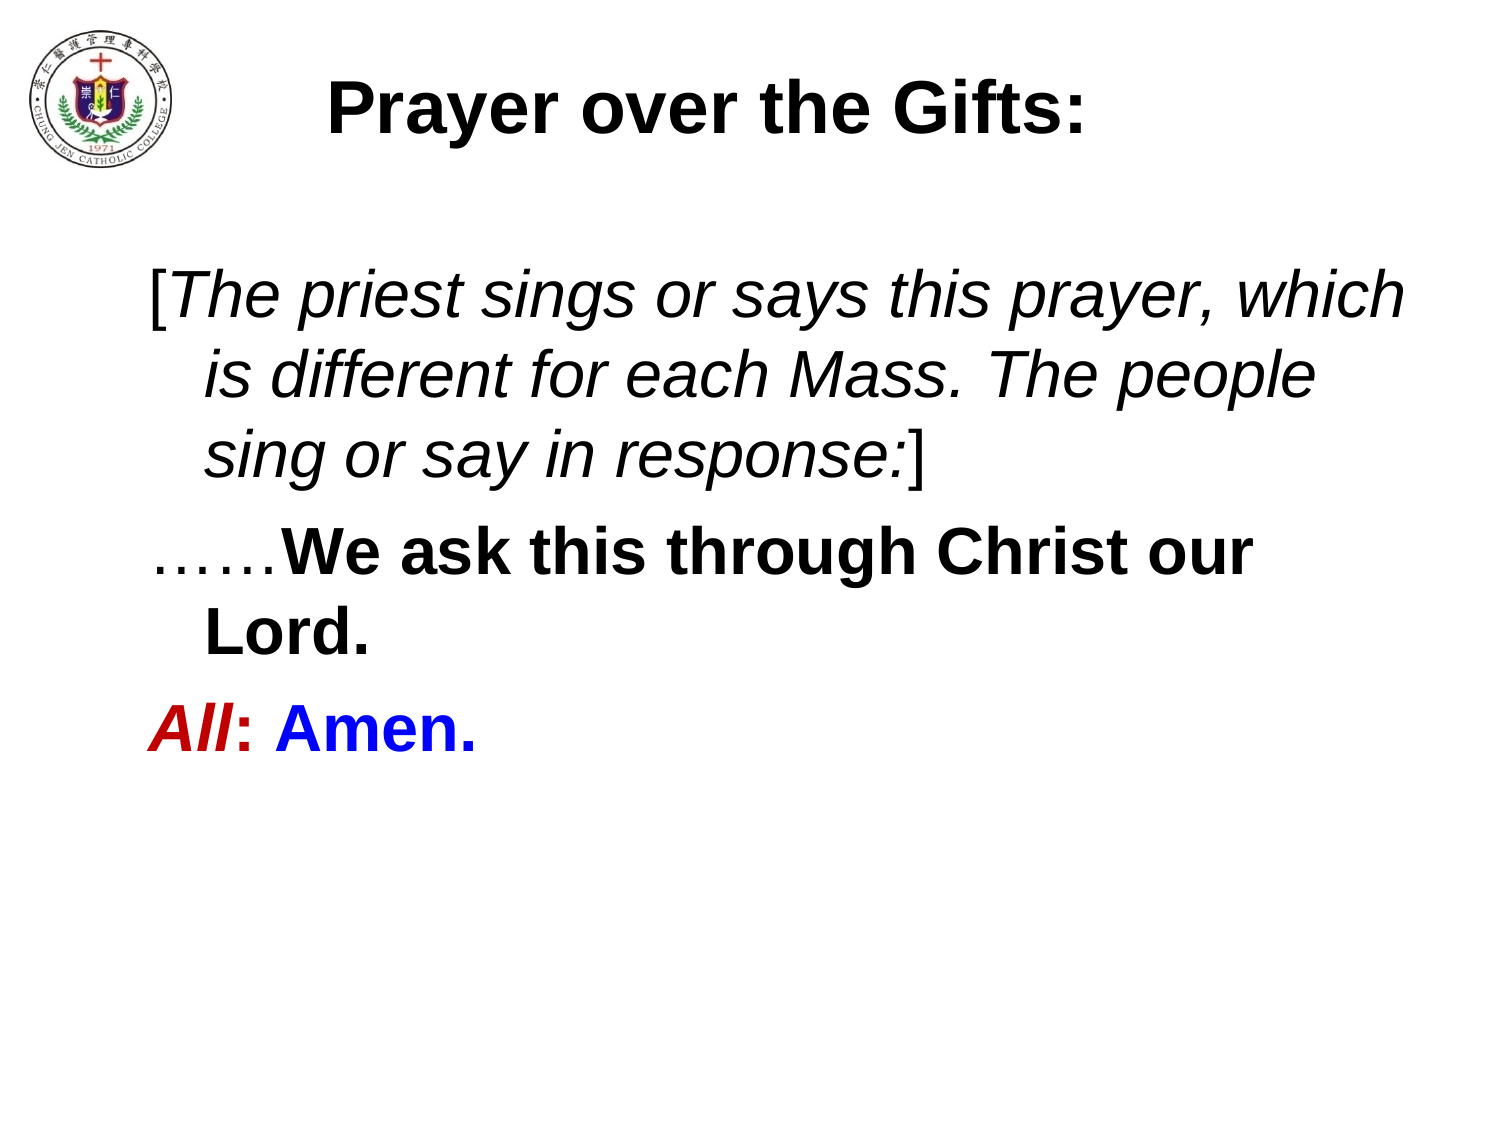

# Prayer over the Gifts:
[The priest sings or says this prayer, which is different for each Mass. The people sing or say in response:]
……We ask this through Christ our Lord.
All: Amen.